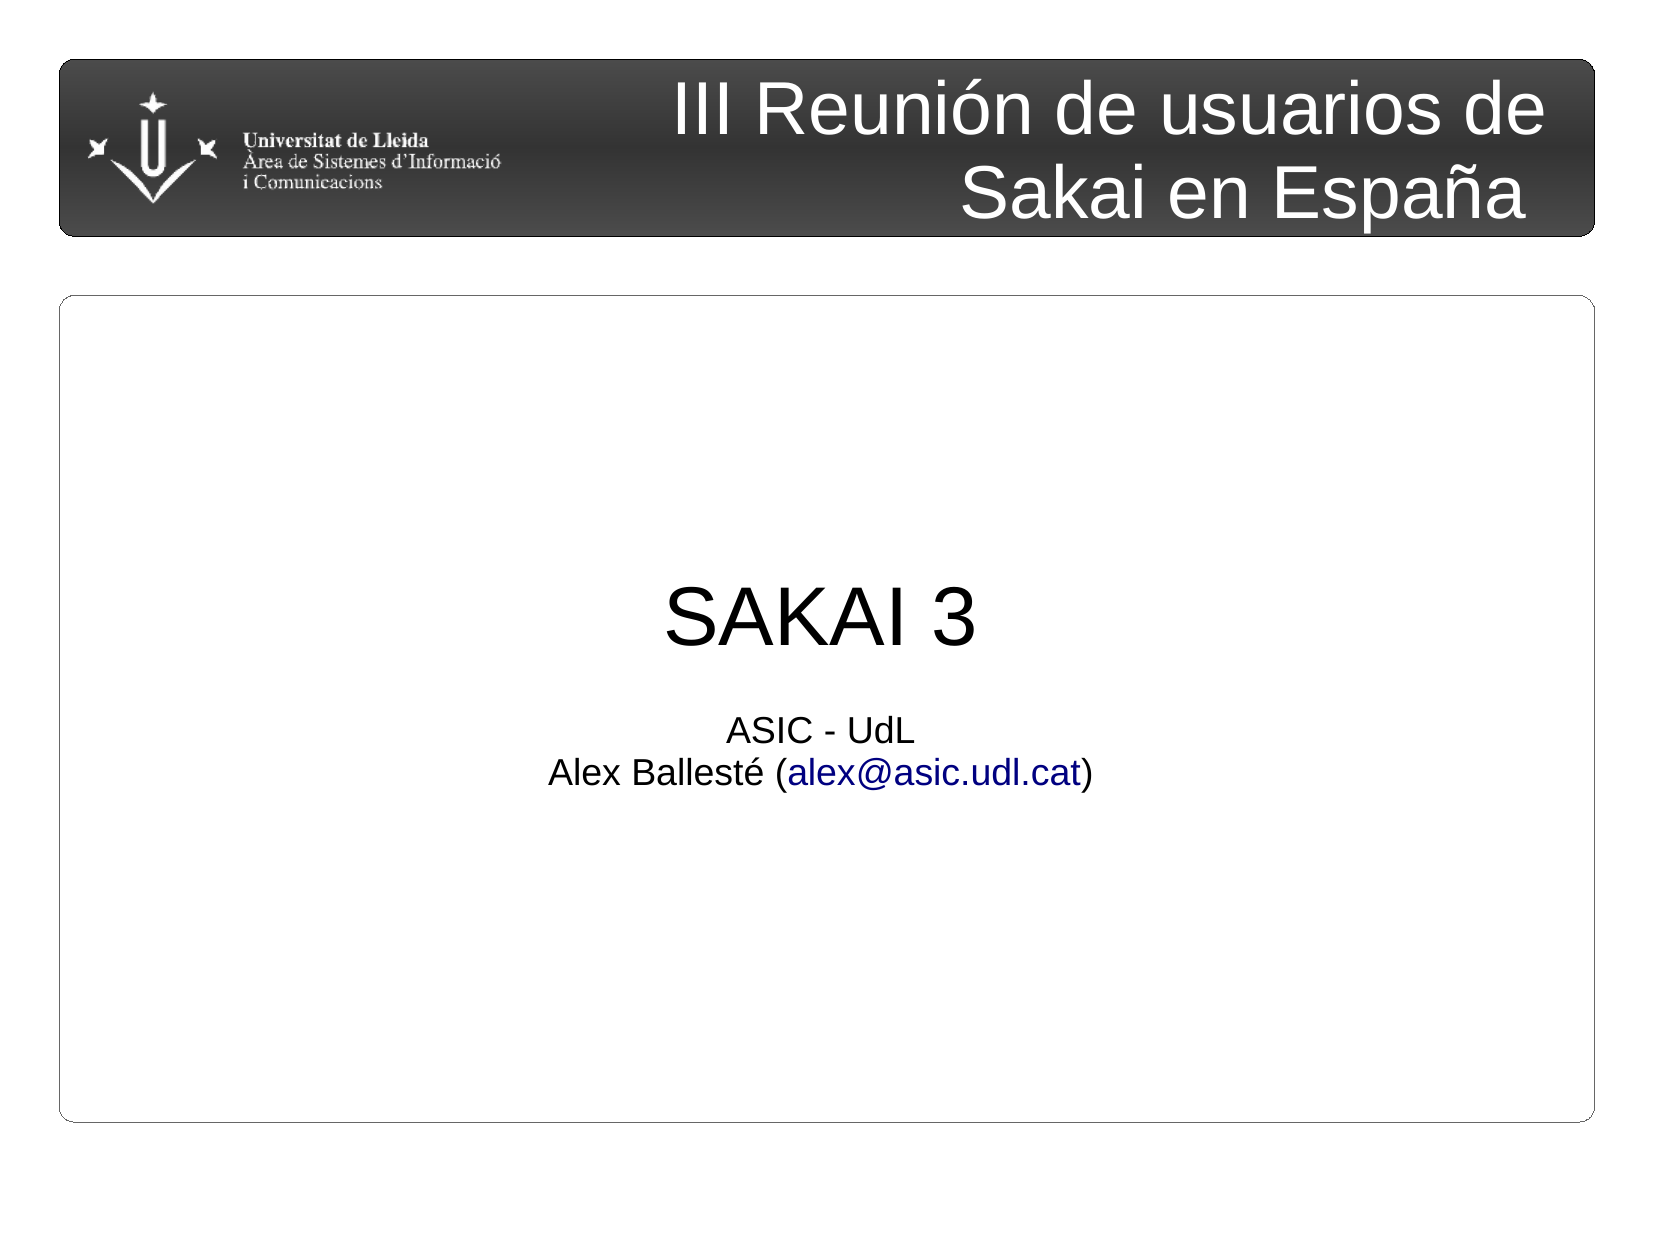

# III Reunión de usuarios de Sakai en España
SAKAI 3
ASIC - UdL
Alex Ballesté (alex@asic.udl.cat)